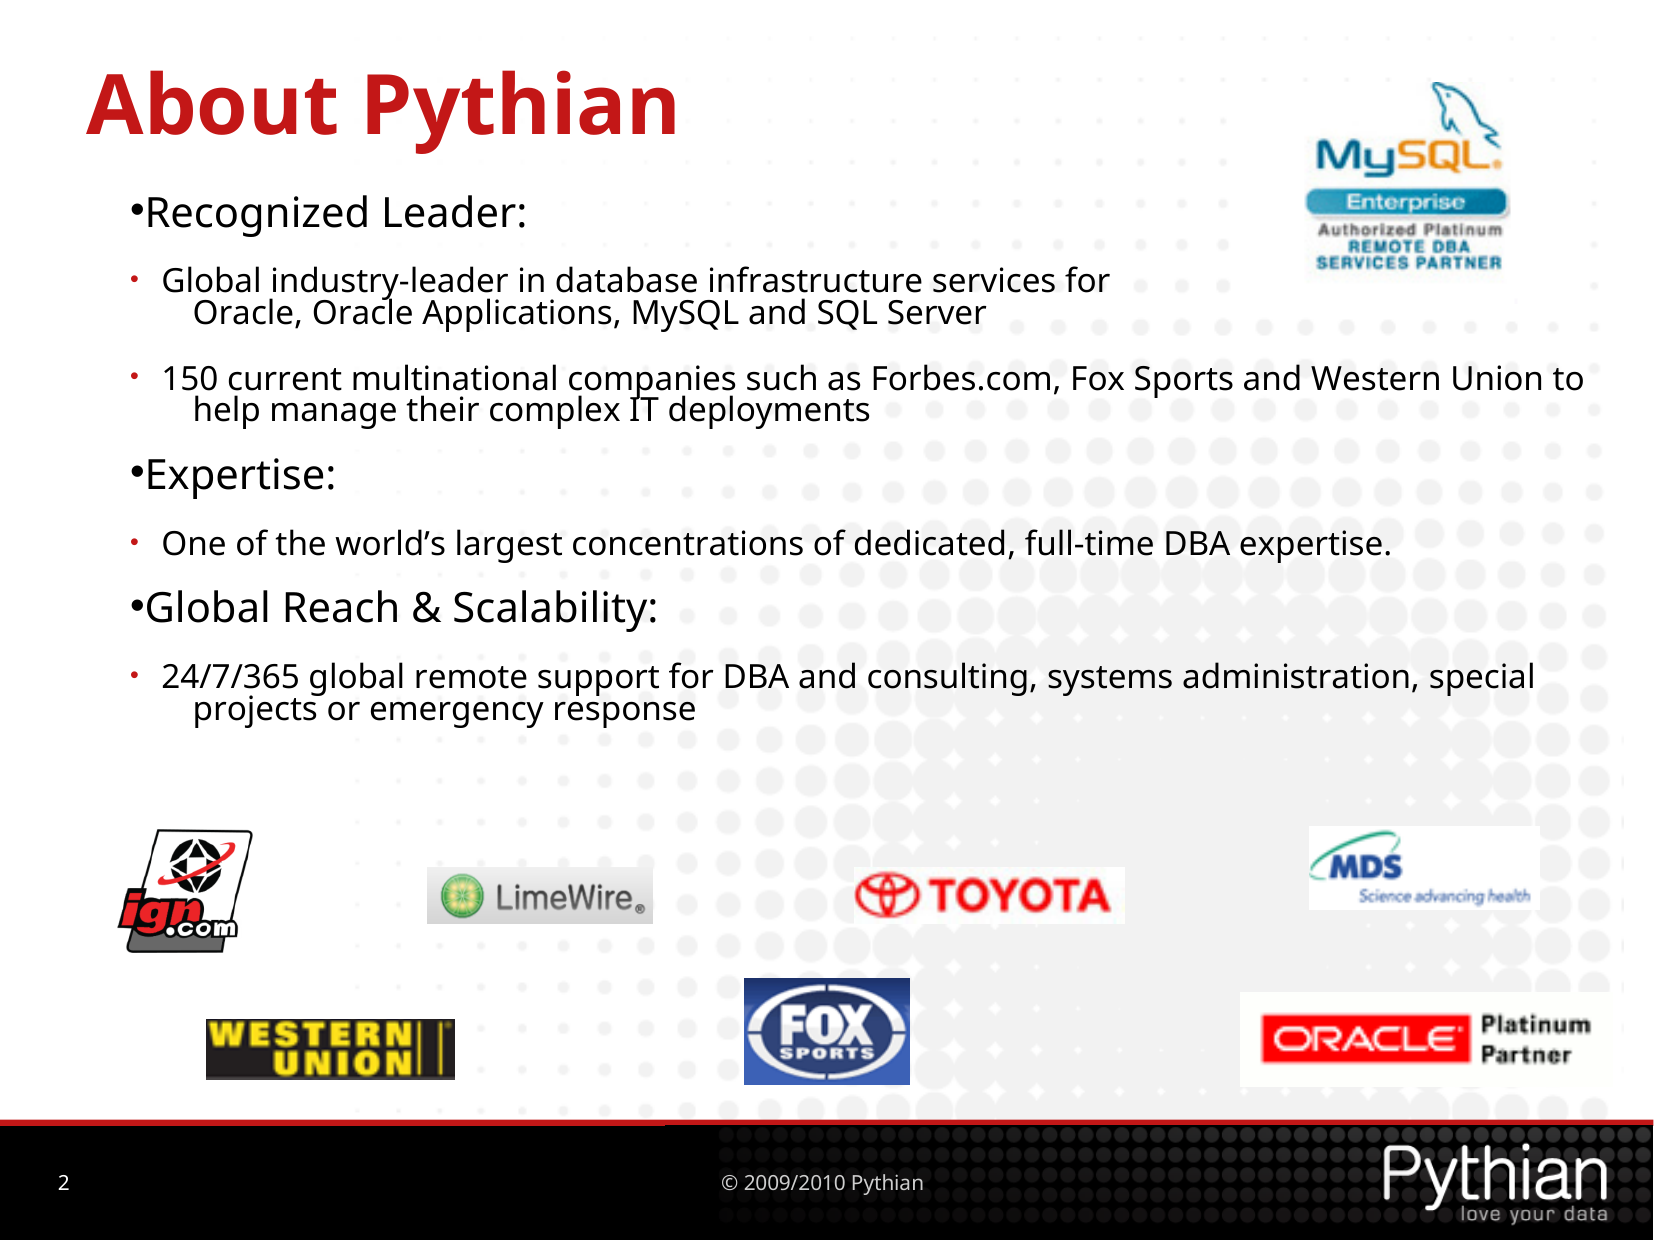

About Pythian
# Recognized Leader:
Global industry-leader in database infrastructure services for
Oracle, Oracle Applications, MySQL and SQL Server
150 current multinational companies such as Forbes.com, Fox Sports and Western Union to help manage their complex IT deployments
Expertise:
One of the world’s largest concentrations of dedicated, full-time DBA expertise.
Global Reach & Scalability:
24/7/365 global remote support for DBA and consulting, systems administration, special projects or emergency response